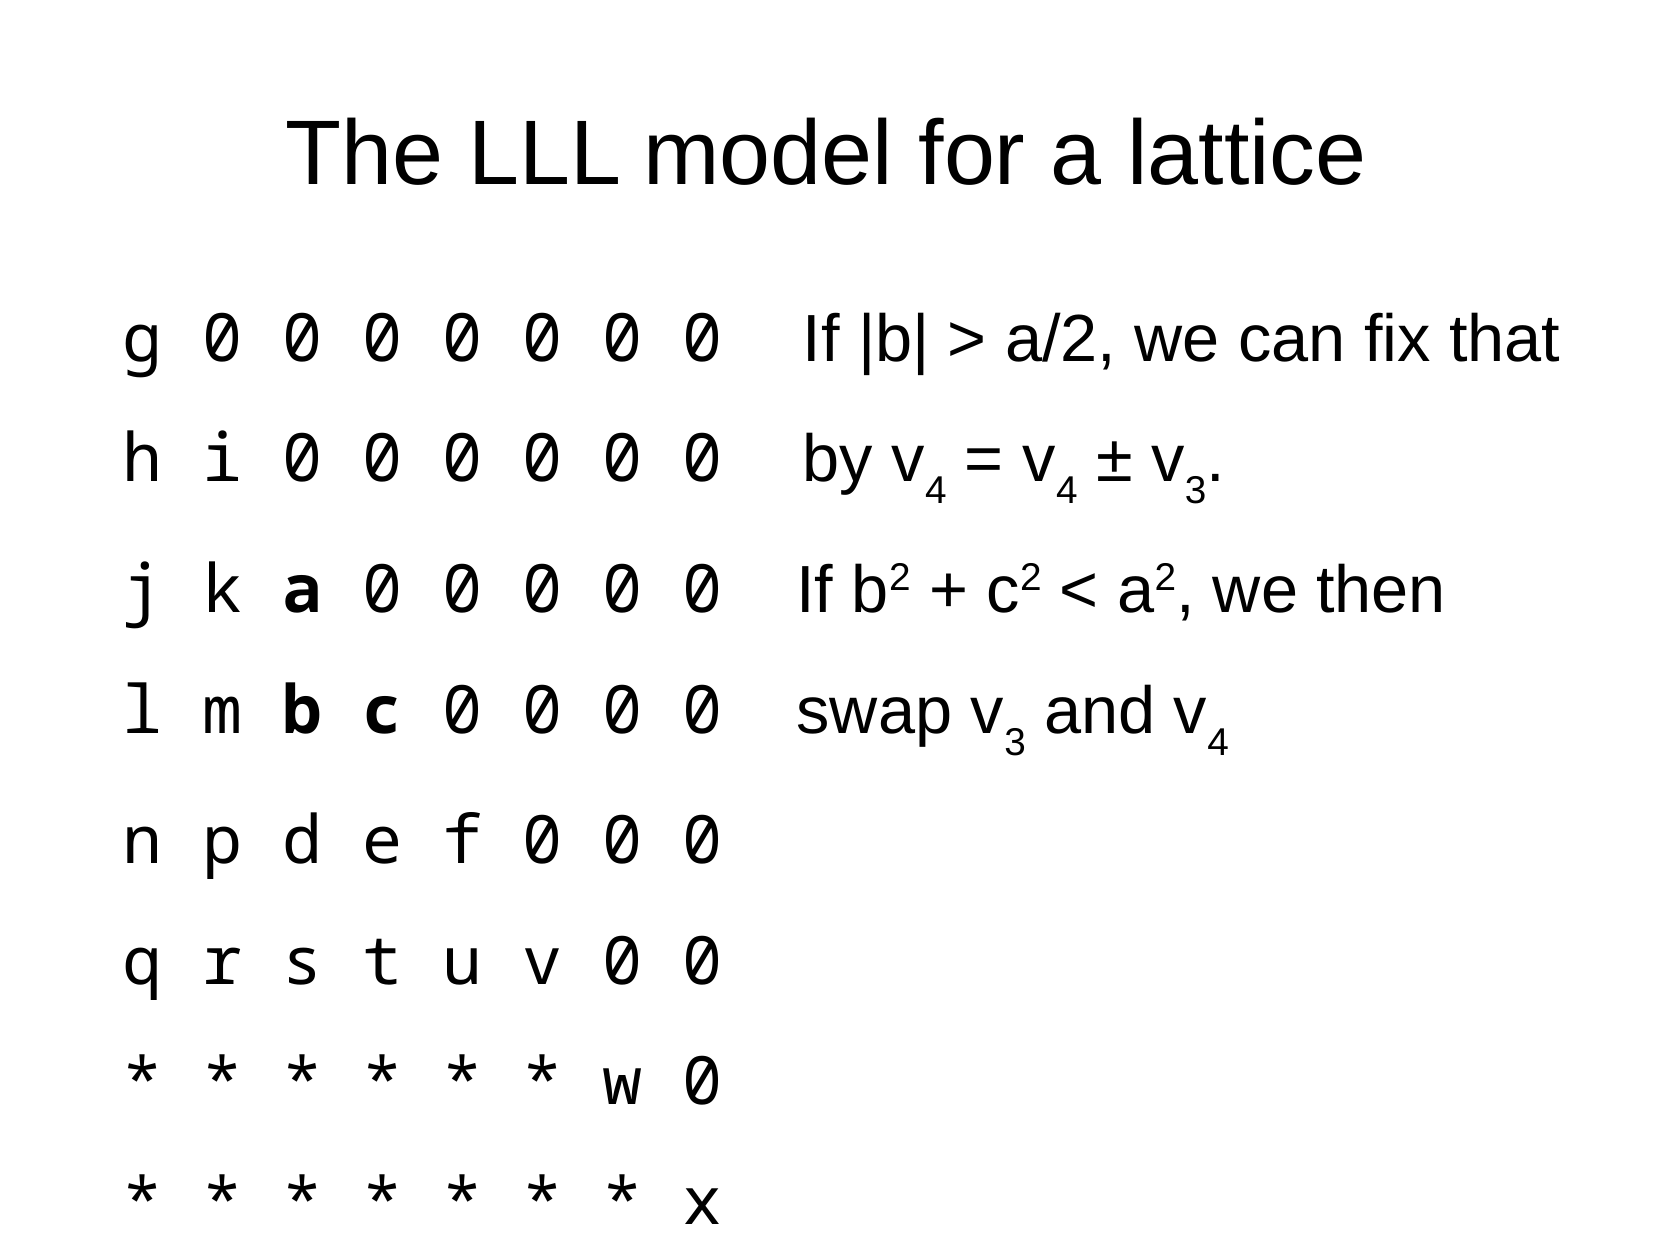

# The LLL model for a lattice
 g 0 0 0 0 0 0 0 If |b| > a/2, we can fix that
 h i 0 0 0 0 0 0 by v4 = v4 ± v3.
 j k a 0 0 0 0 0 If b2 + c2 < a2, we then
 l m b c 0 0 0 0 swap v3 and v4
 n p d e f 0 0 0
 q r s t u v 0 0
 * * * * * * w 0
 * * * * * * * x